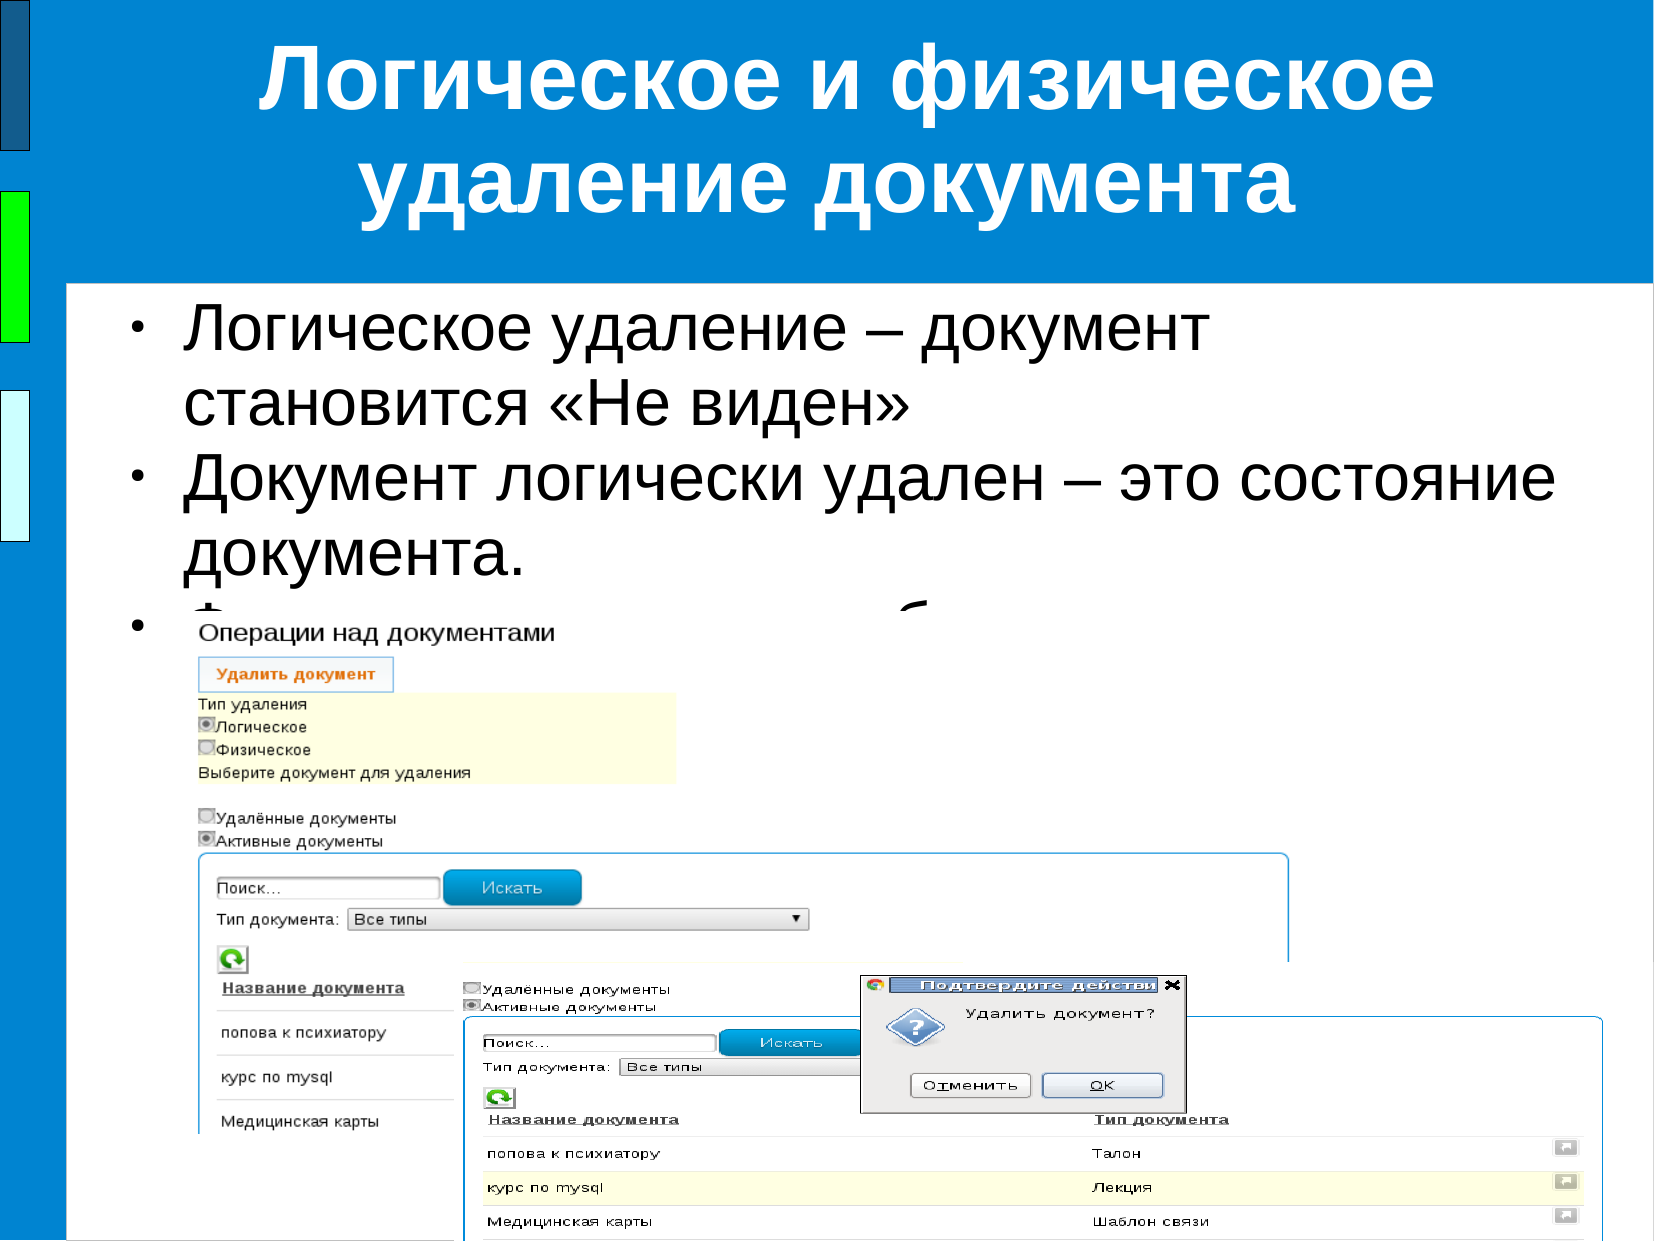

# Логическое и физическое удаление документа
Логическое удаление – документ становится «Не виден»
Документ логически удален – это состояние документа.
Физическое – стерт из базы.
ООО "Альфа-Интегрум", 2013г.